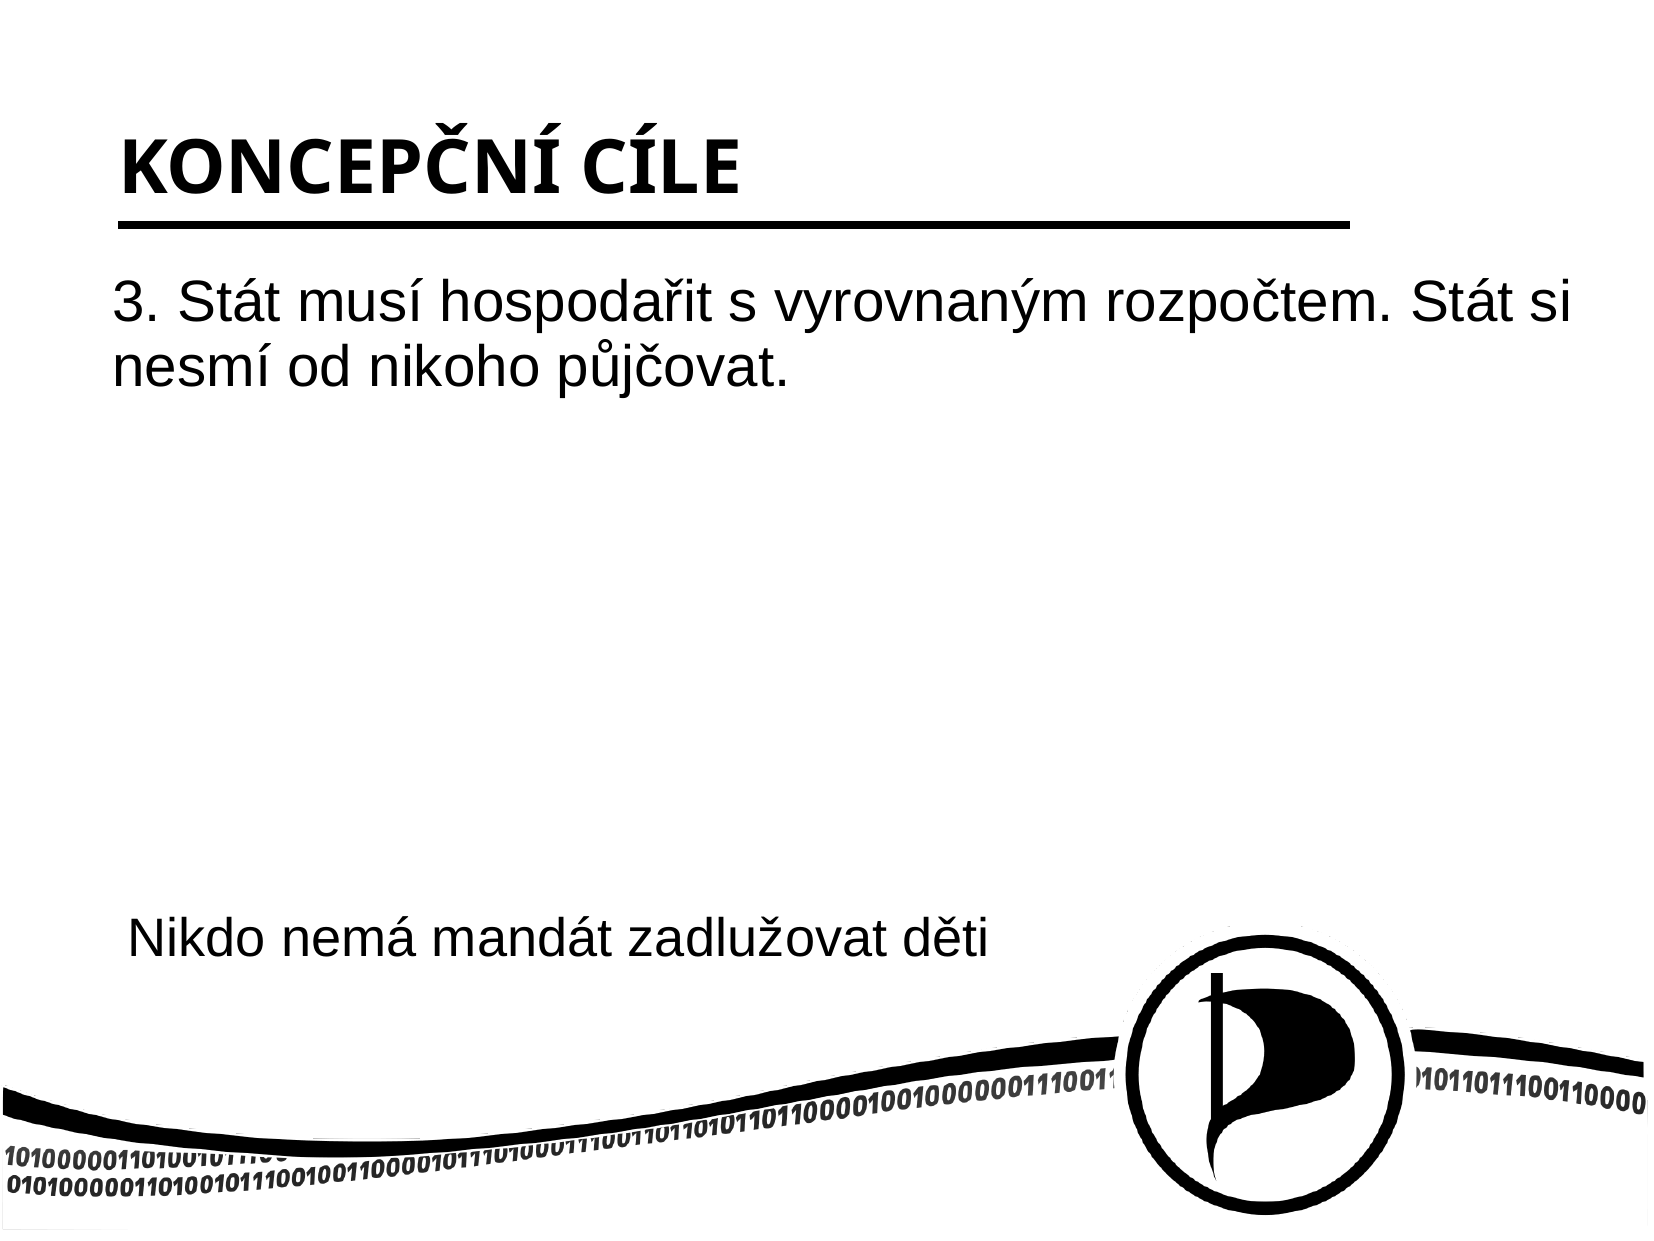

# KONCEPČNÍ CÍLE
3. Stát musí hospodařit s vyrovnaným rozpočtem. Stát si nesmí od nikoho půjčovat.
Nikdo nemá mandát zadlužovat děti